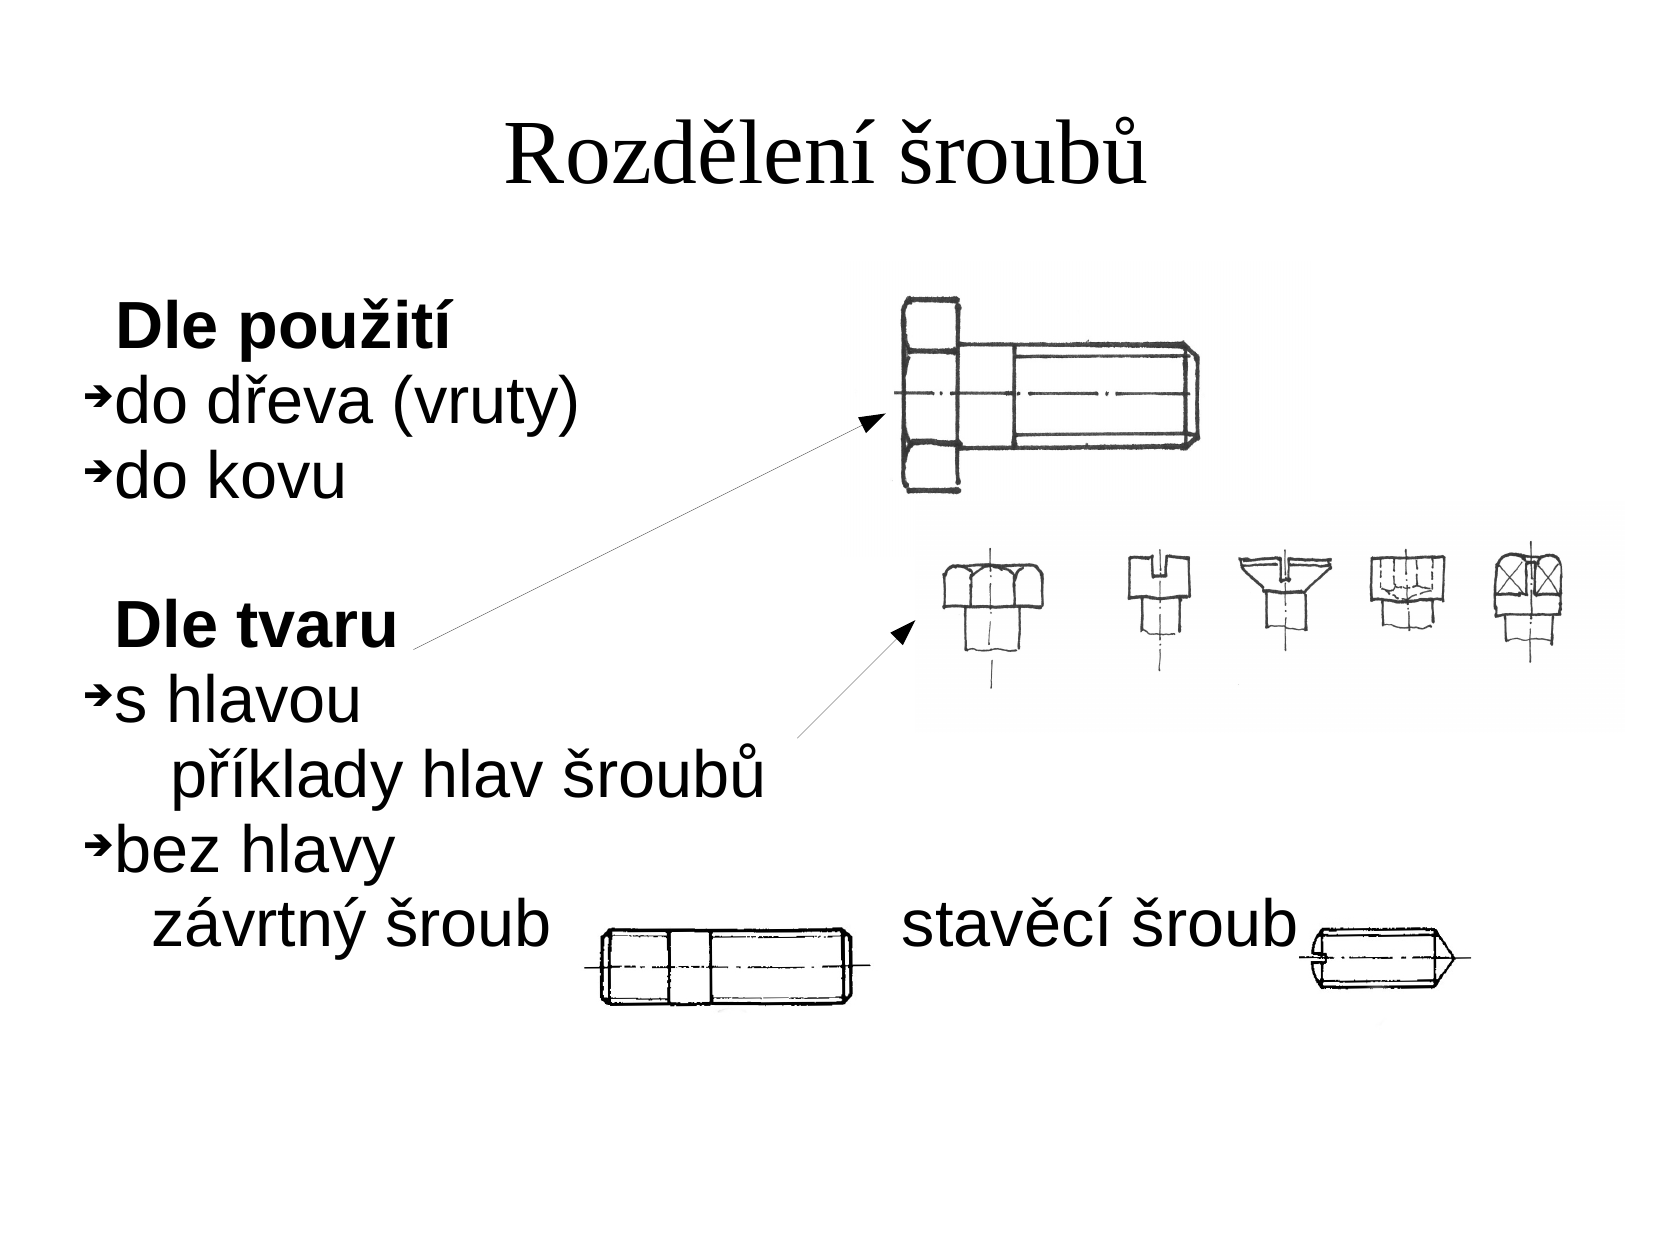

# Rozdělení šroubů
 Dle použití
do dřeva (vruty)
do kovu
Dle tvaru
s hlavou
 příklady hlav šroubů
bez hlavy
 závrtný šroub stavěcí šroub